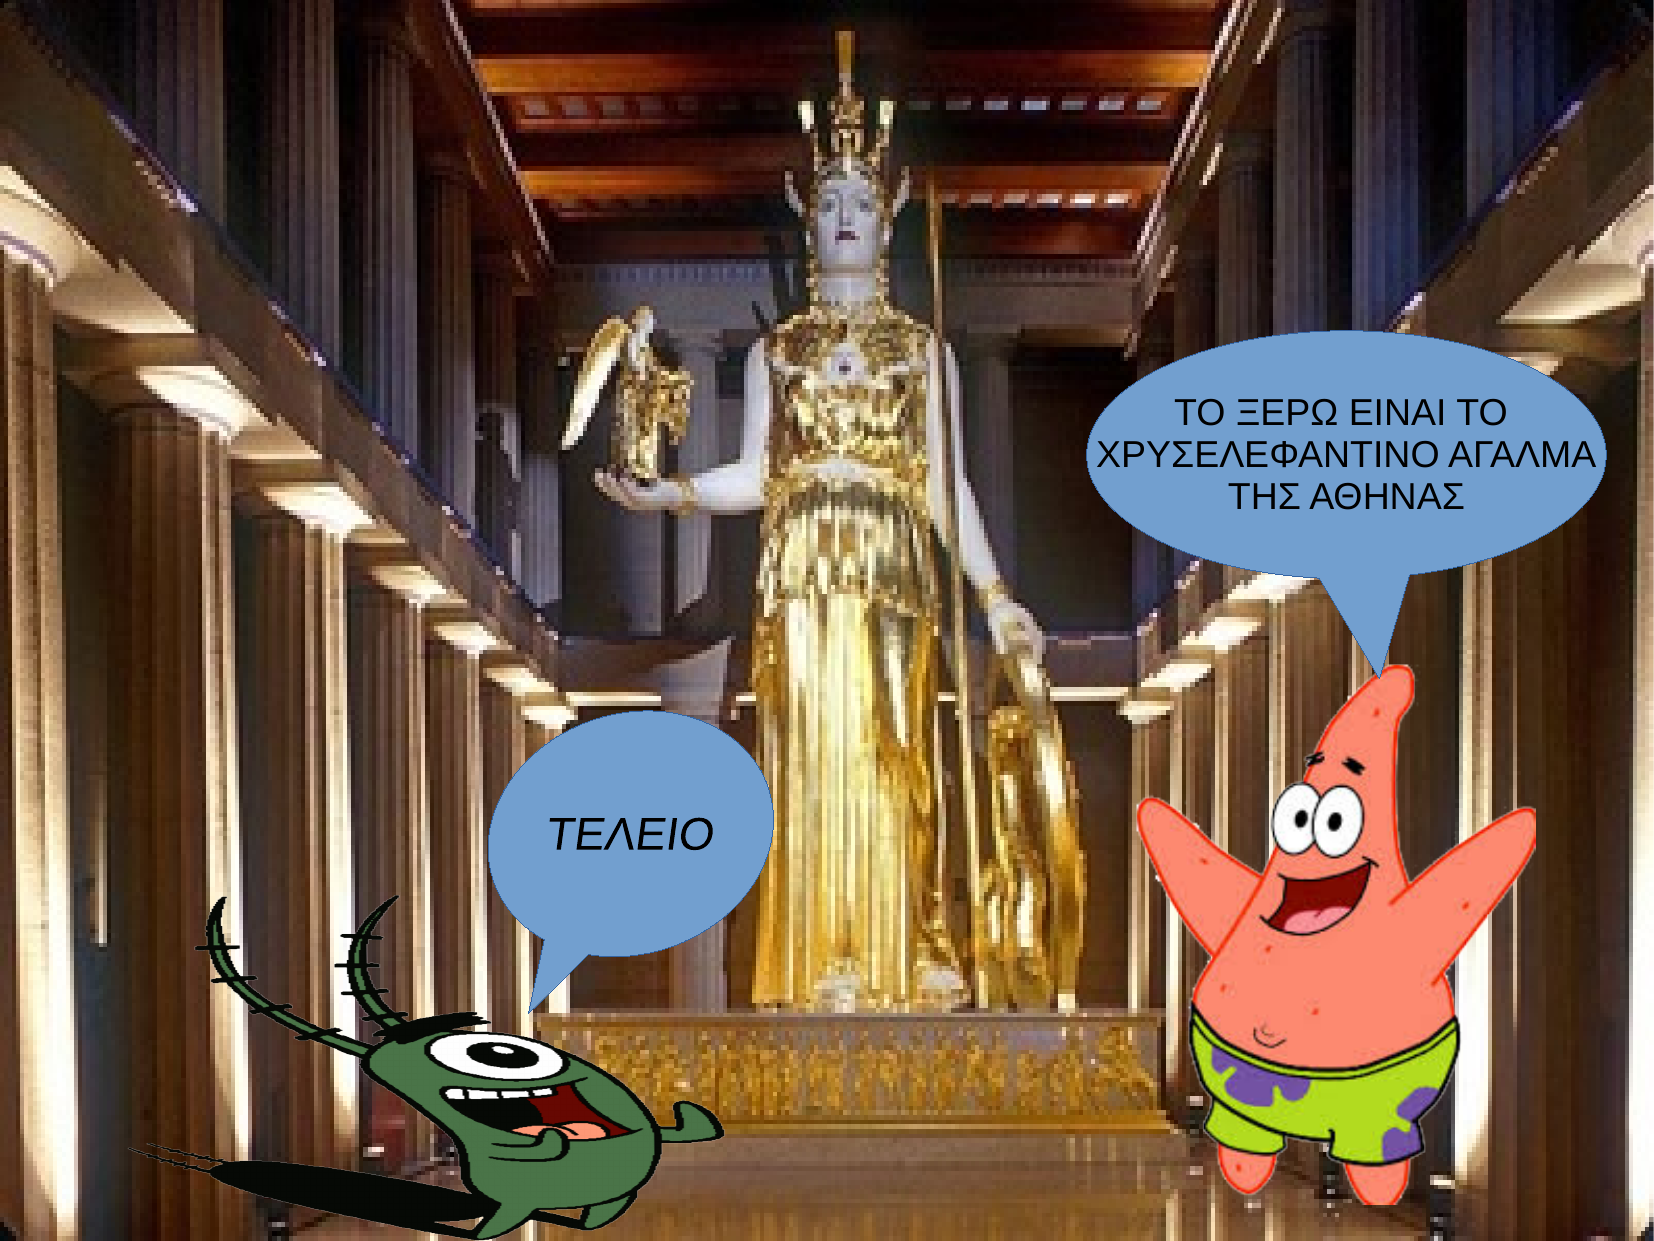

ΤΟ ΞΕΡΩ ΕΙΝΑΙ ΤΟ
ΧΡΥΣΕΛΕΦΑΝΤΙΝΟ ΑΓΑΛΜΑ
ΤΗΣ ΑΘΗΝΑΣ
ΤΕΛΕΙΟ